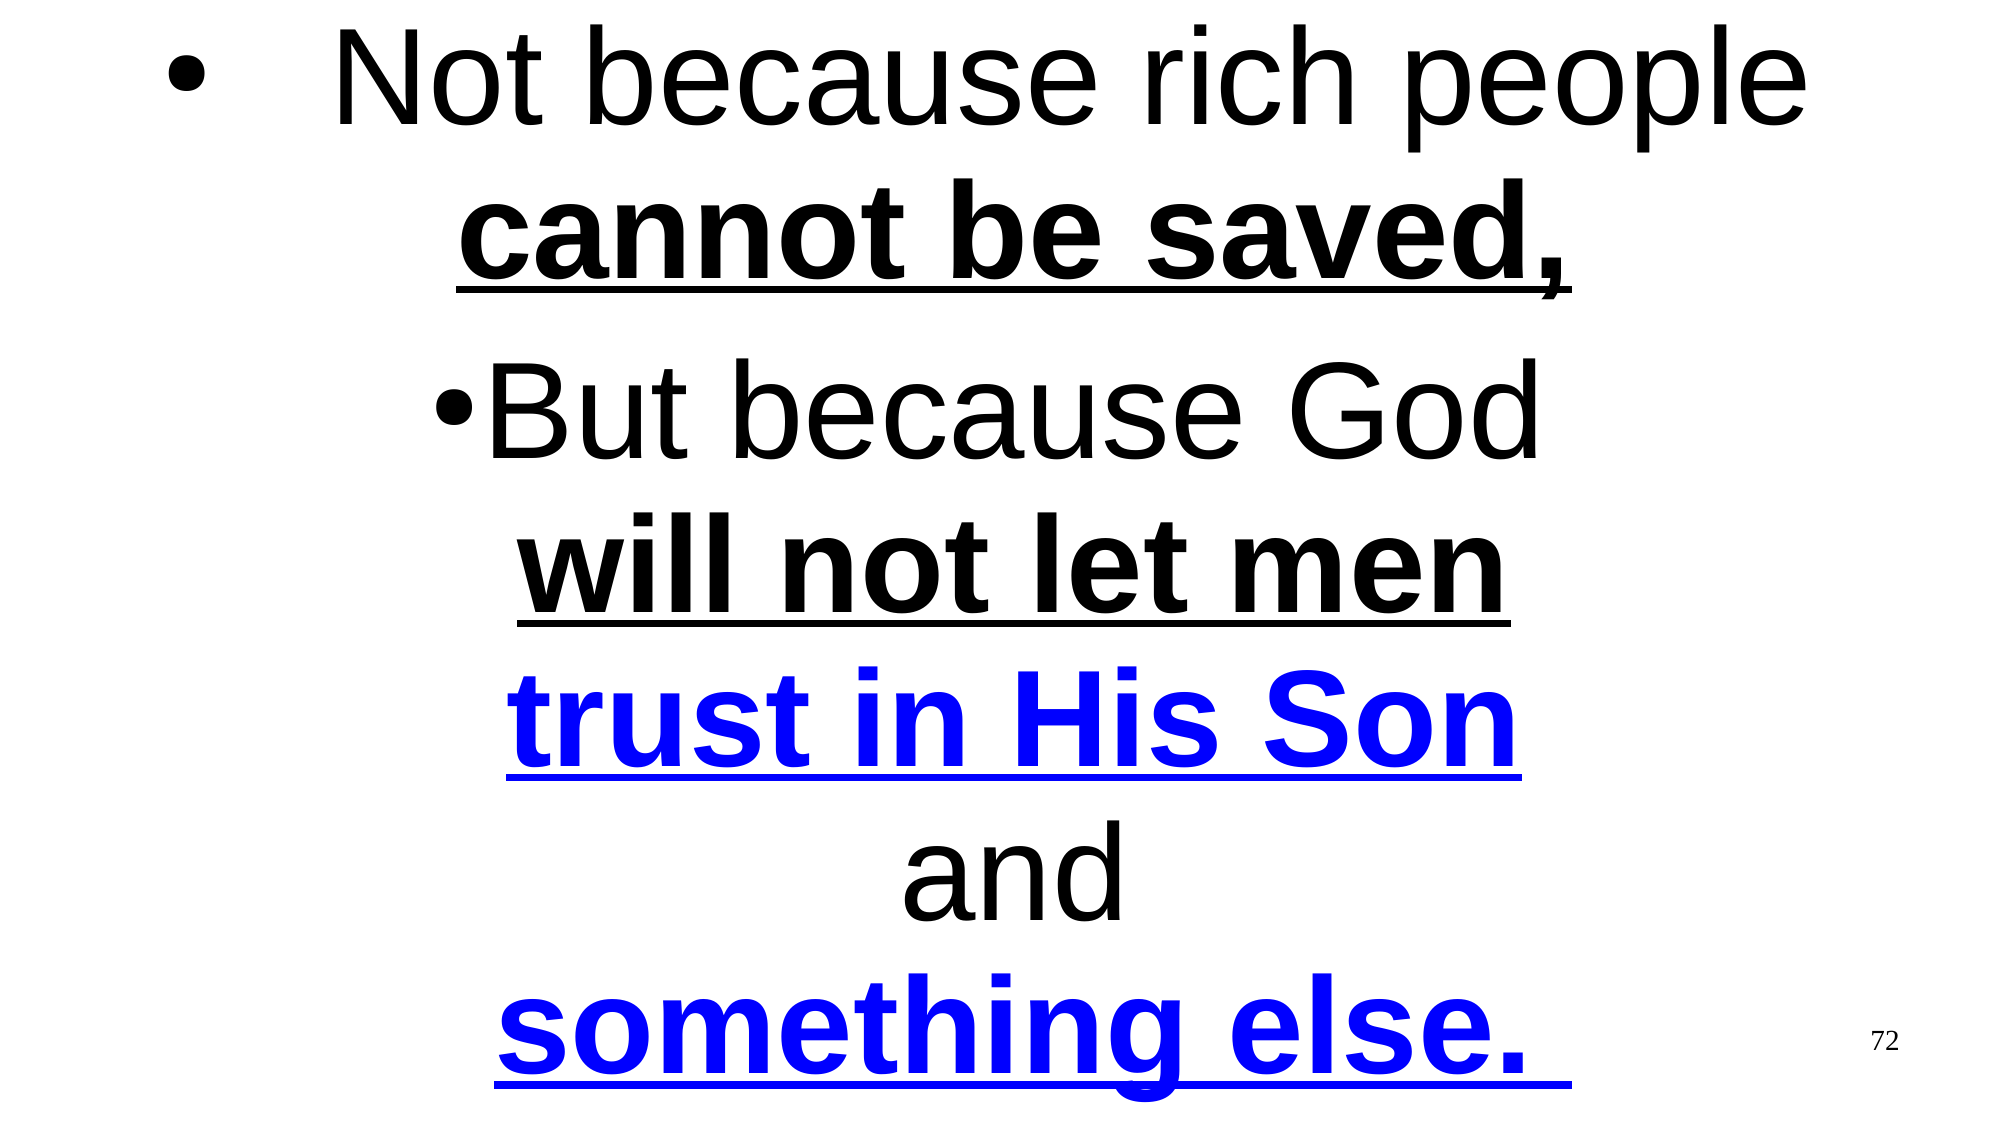

# Not because rich people cannot be saved,
But because God
will not let men
trust in His Son
and
something else.
72